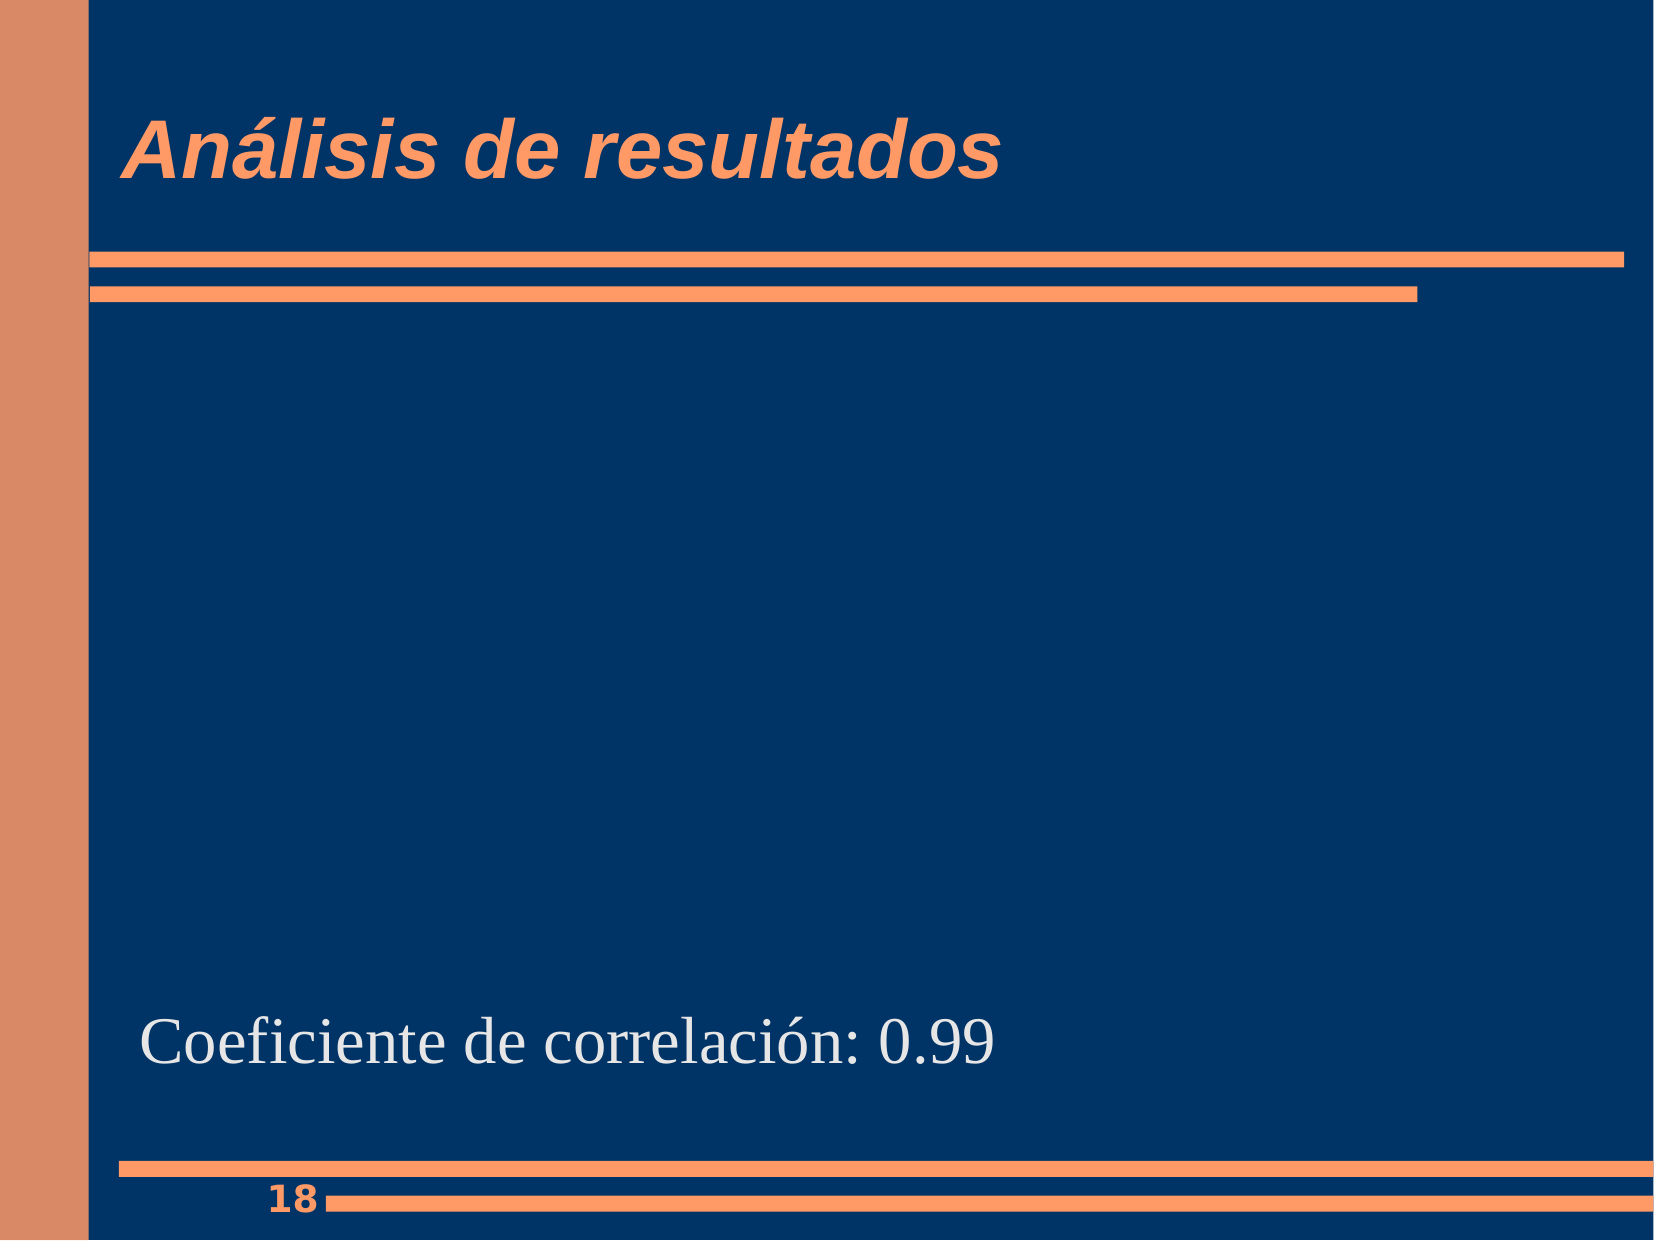

# Análisis de resultados
Coeficiente de correlación: 0.99